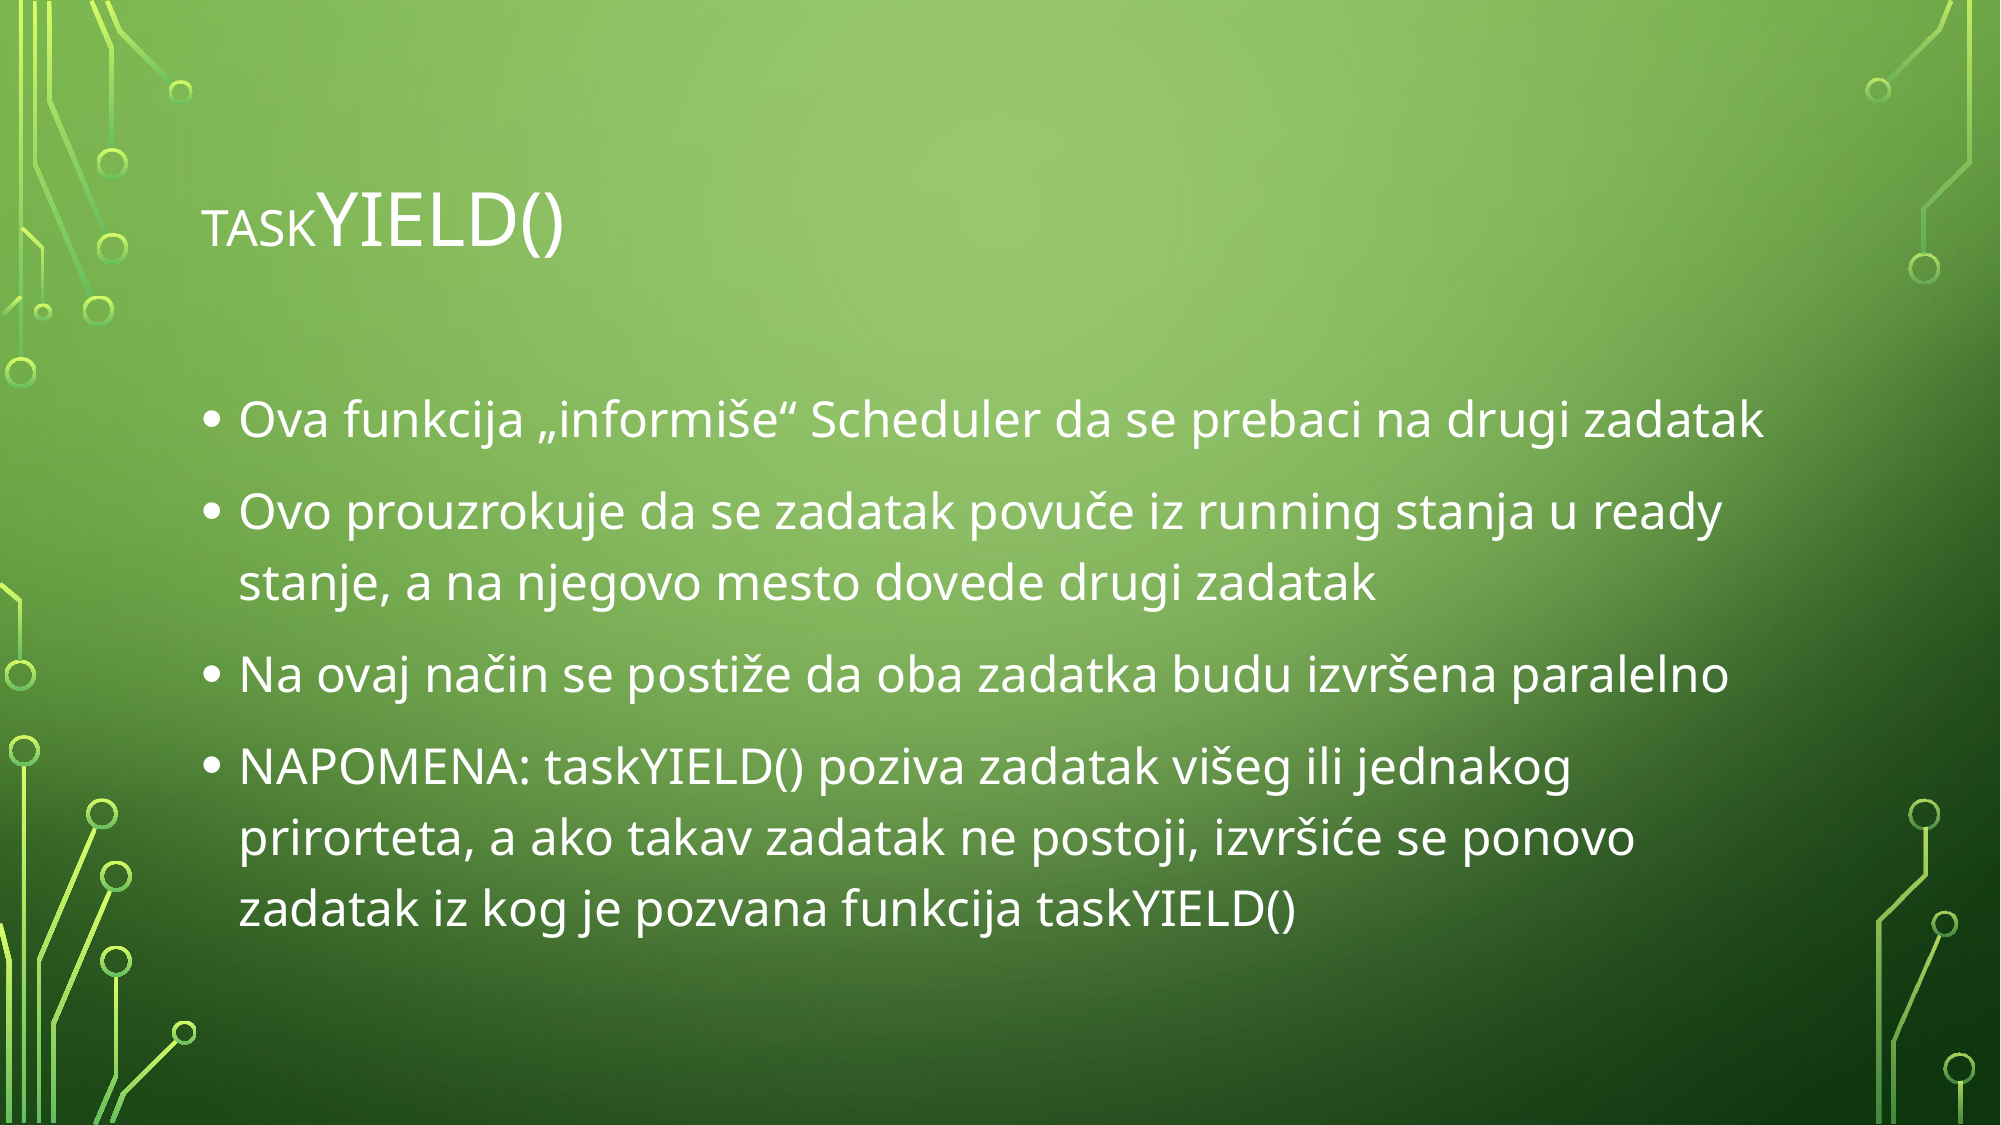

TaskyIeld()
Ova funkcija „informiše“ Scheduler da se prebaci na drugi zadatak
Ovo prouzrokuje da se zadatak povuče iz running stanja u ready stanje, a na njegovo mesto dovede drugi zadatak
Na ovaj način se postiže da oba zadatka budu izvršena paralelno
NAPOMENA: taskYIELD() poziva zadatak višeg ili jednakog prirorteta, a ako takav zadatak ne postoji, izvršiće se ponovo zadatak iz kog je pozvana funkcija taskYIELD()